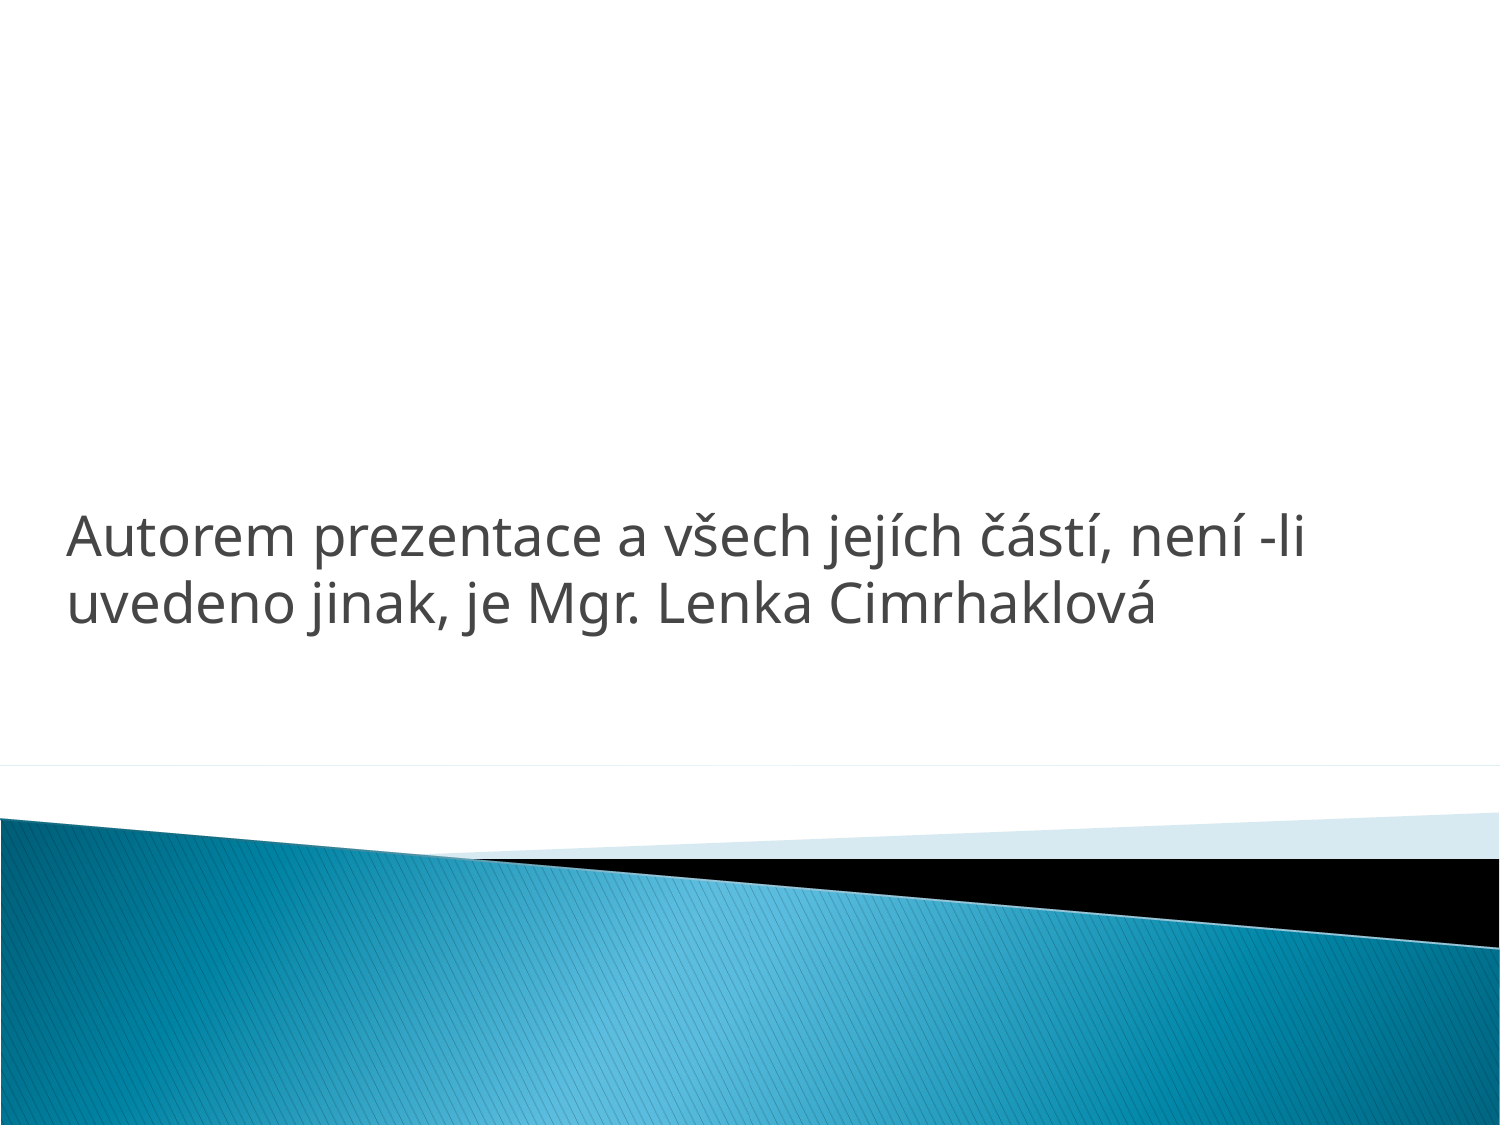

Autorem prezentace a všech jejích částí, není -li uvedeno jinak, je Mgr. Lenka Cimrhaklová